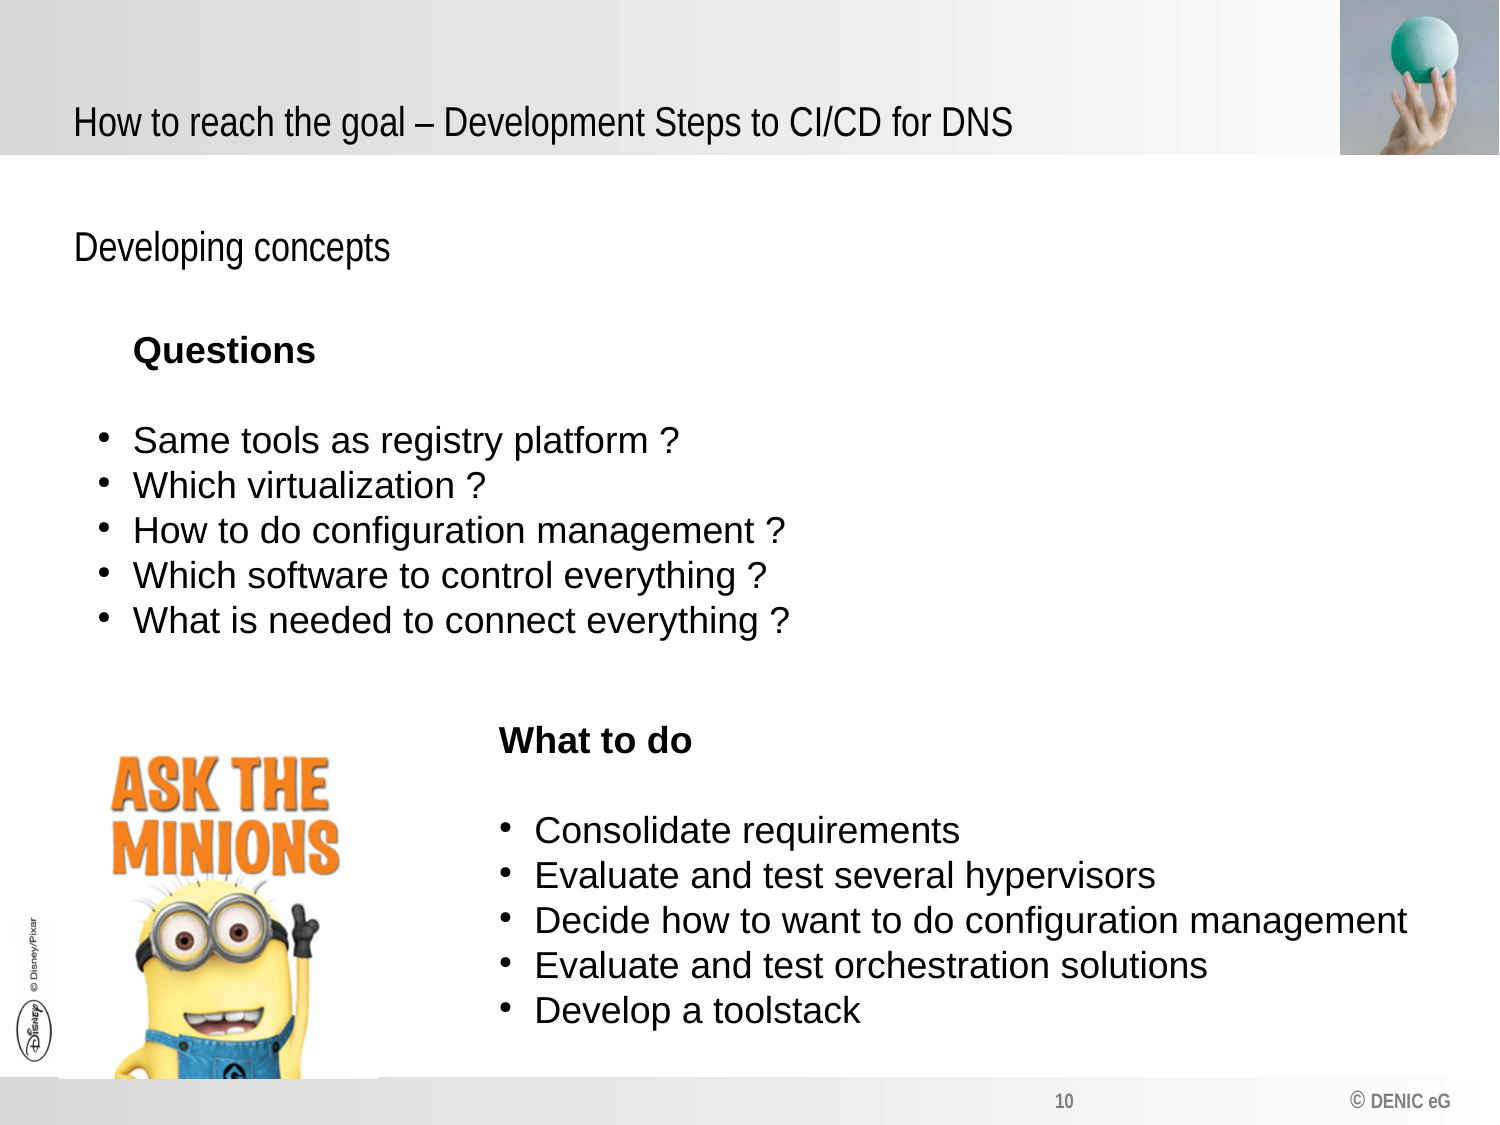

How to reach the goal – Development Steps to CI/CD for DNS
Developing concepts
Questions
Same tools as registry platform ?
Which virtualization ?
How to do configuration management ?
Which software to control everything ?
What is needed to connect everything ?
What to do
Consolidate requirements
Evaluate and test several hypervisors
Decide how to want to do configuration management
Evaluate and test orchestration solutions
Develop a toolstack
 © DENIC eG